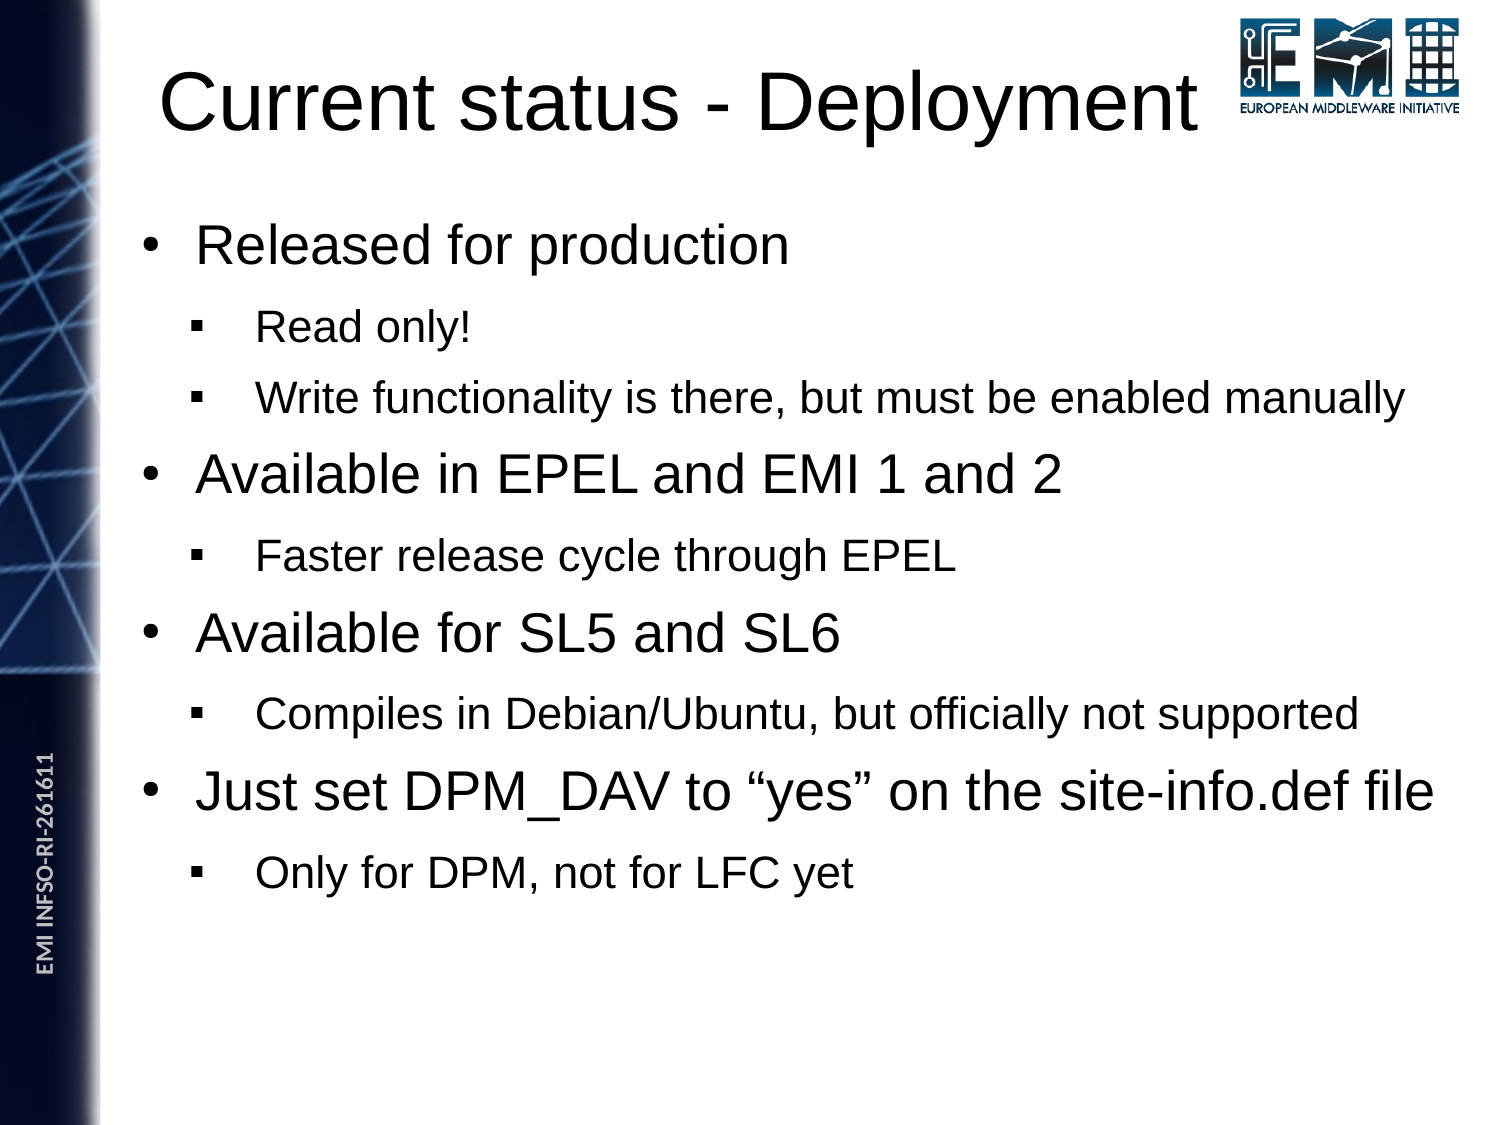

# Current status - Deployment
Released for production
Read only!
Write functionality is there, but must be enabled manually
Available in EPEL and EMI 1 and 2
Faster release cycle through EPEL
Available for SL5 and SL6
Compiles in Debian/Ubuntu, but officially not supported
Just set DPM_DAV to “yes” on the site-info.def file
Only for DPM, not for LFC yet